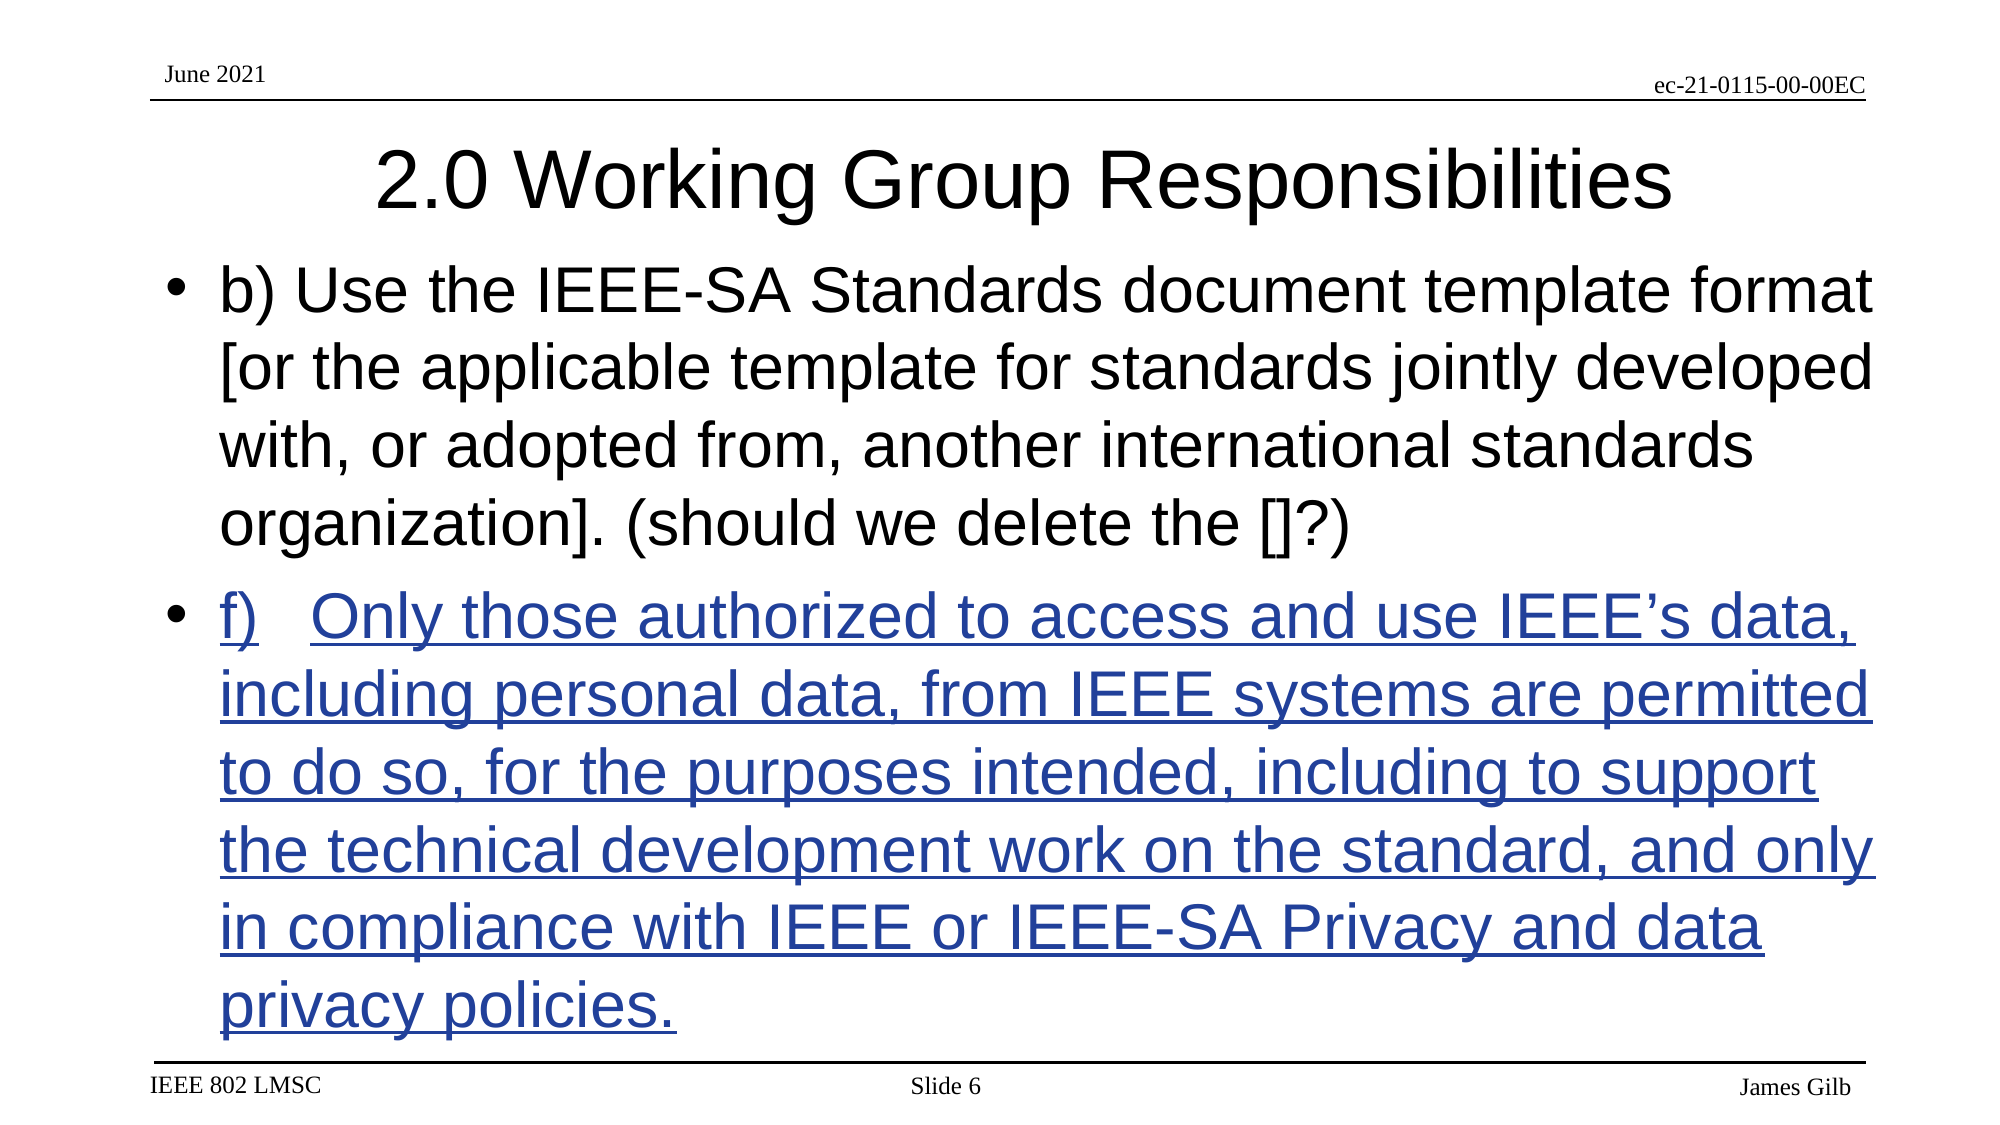

# 2.0 Working Group Responsibilities
b) Use the IEEE-SA Standards document template format [or the applicable template for standards jointly developed with, or adopted from, another international standards organization]. (should we delete the []?)
f)	Only those authorized to access and use IEEE’s data, including personal data, from IEEE systems are permitted to do so, for the purposes intended, including to support the technical development work on the standard, and only in compliance with IEEE or IEEE-SA Privacy and data privacy policies.
6